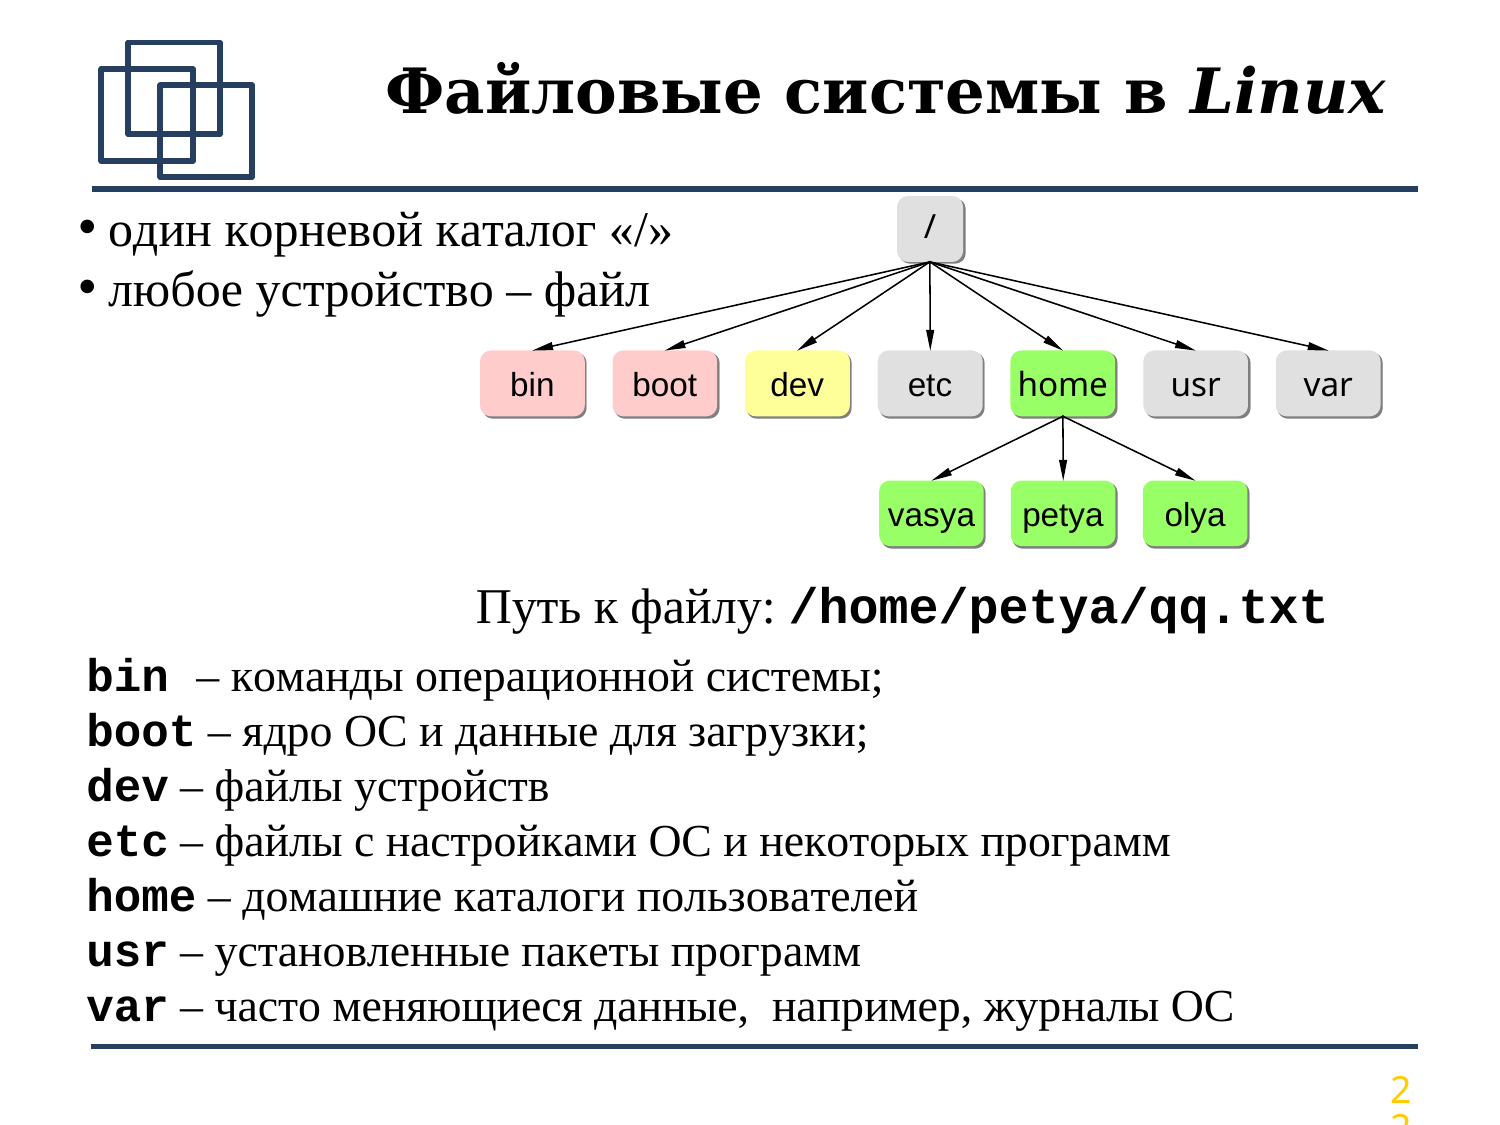

# Файловые системы в Linux
/
bin
boot
dev
etc
home
usr
var
vasya
petya
olya
один корневой каталог «/»
любое устройство – файл
Путь к файлу: /home/petya/qq.txt
bin – команды операционной системы;
boot – ядро ОС и данные для загрузки;
dev – файлы устройств
etc – файлы с настройками ОС и некоторых программ
home – домашние каталоги пользователей
usr – установленные пакеты программ
var – часто меняющиеся данные, например, журналы ОС